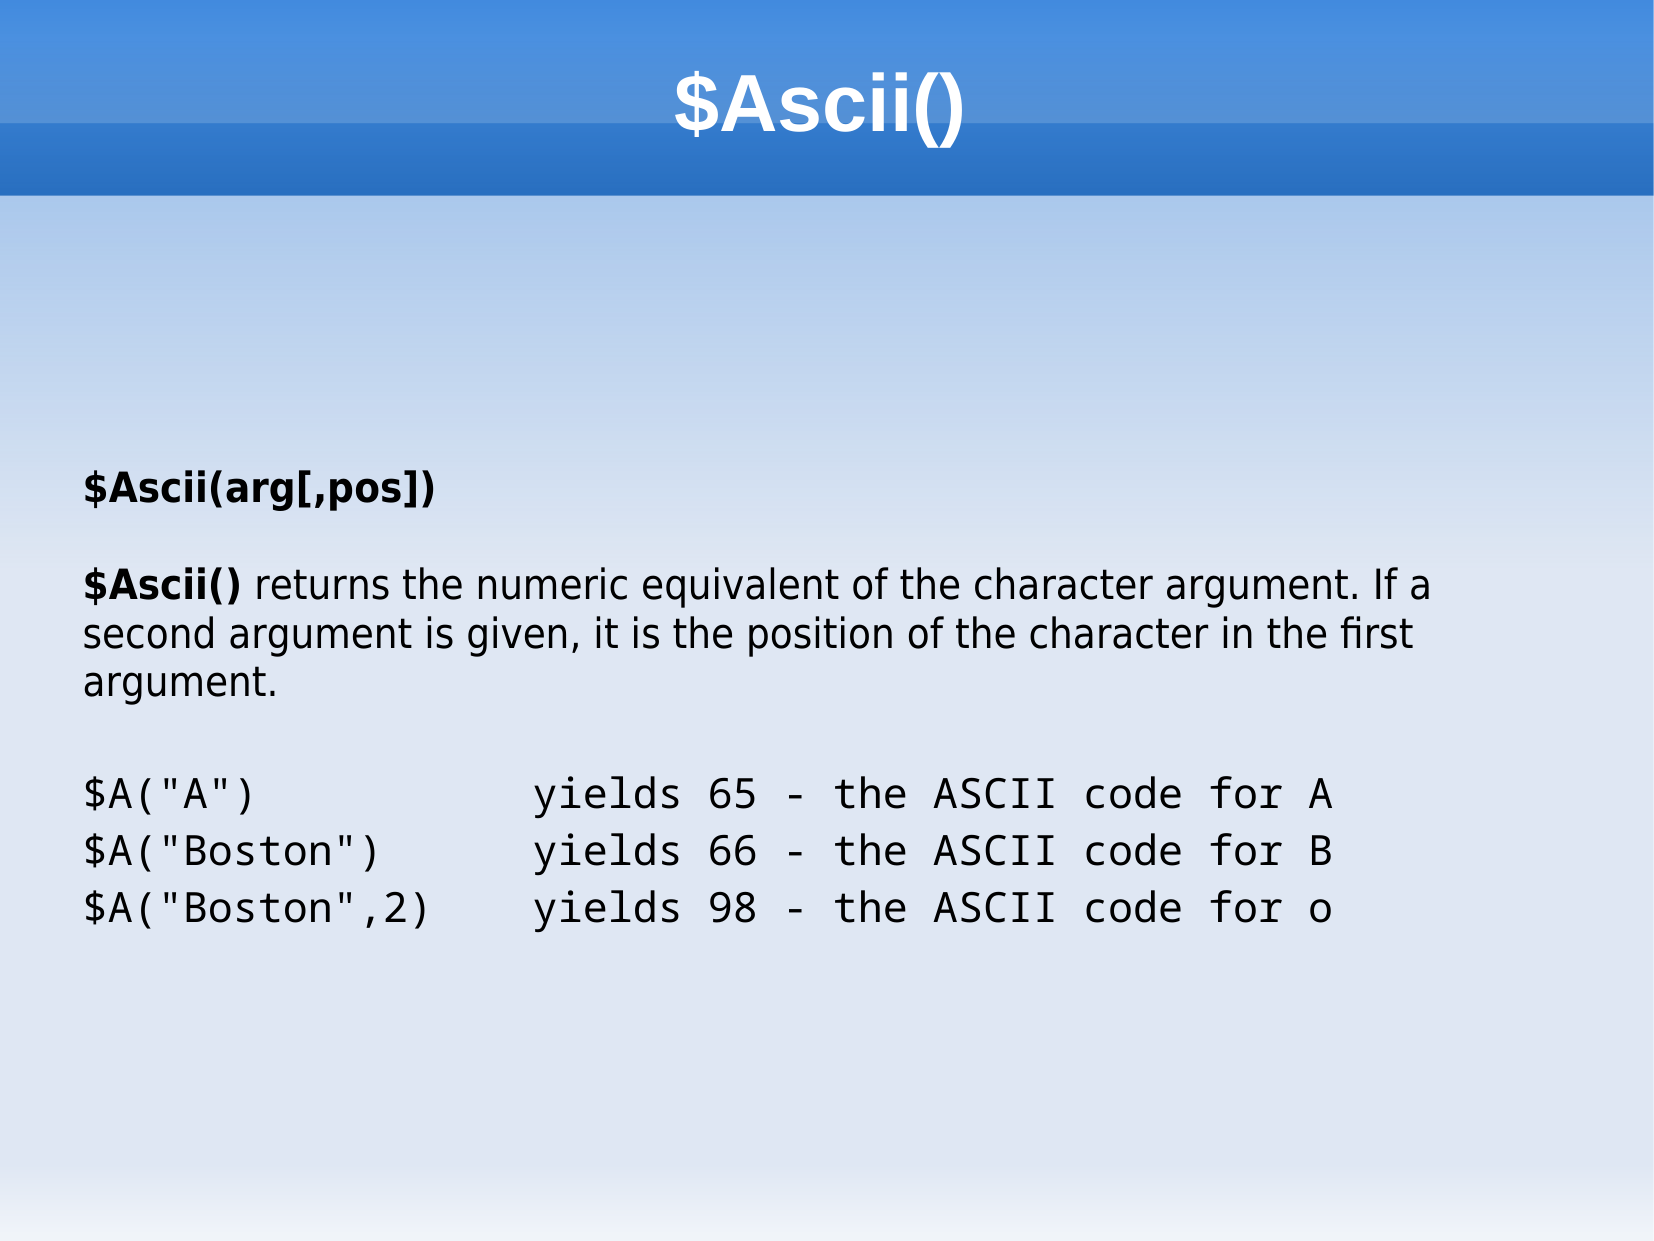

# $Ascii()
$Ascii(arg[,pos])
$Ascii() returns the numeric equivalent of the character argument. If a second argument is given, it is the position of the character in the first argument.
$A("A") 				yields 65 - the ASCII code for A
$A("Boston")		yields 66 - the ASCII code for B
$A("Boston",2)		yields 98 - the ASCII code for o